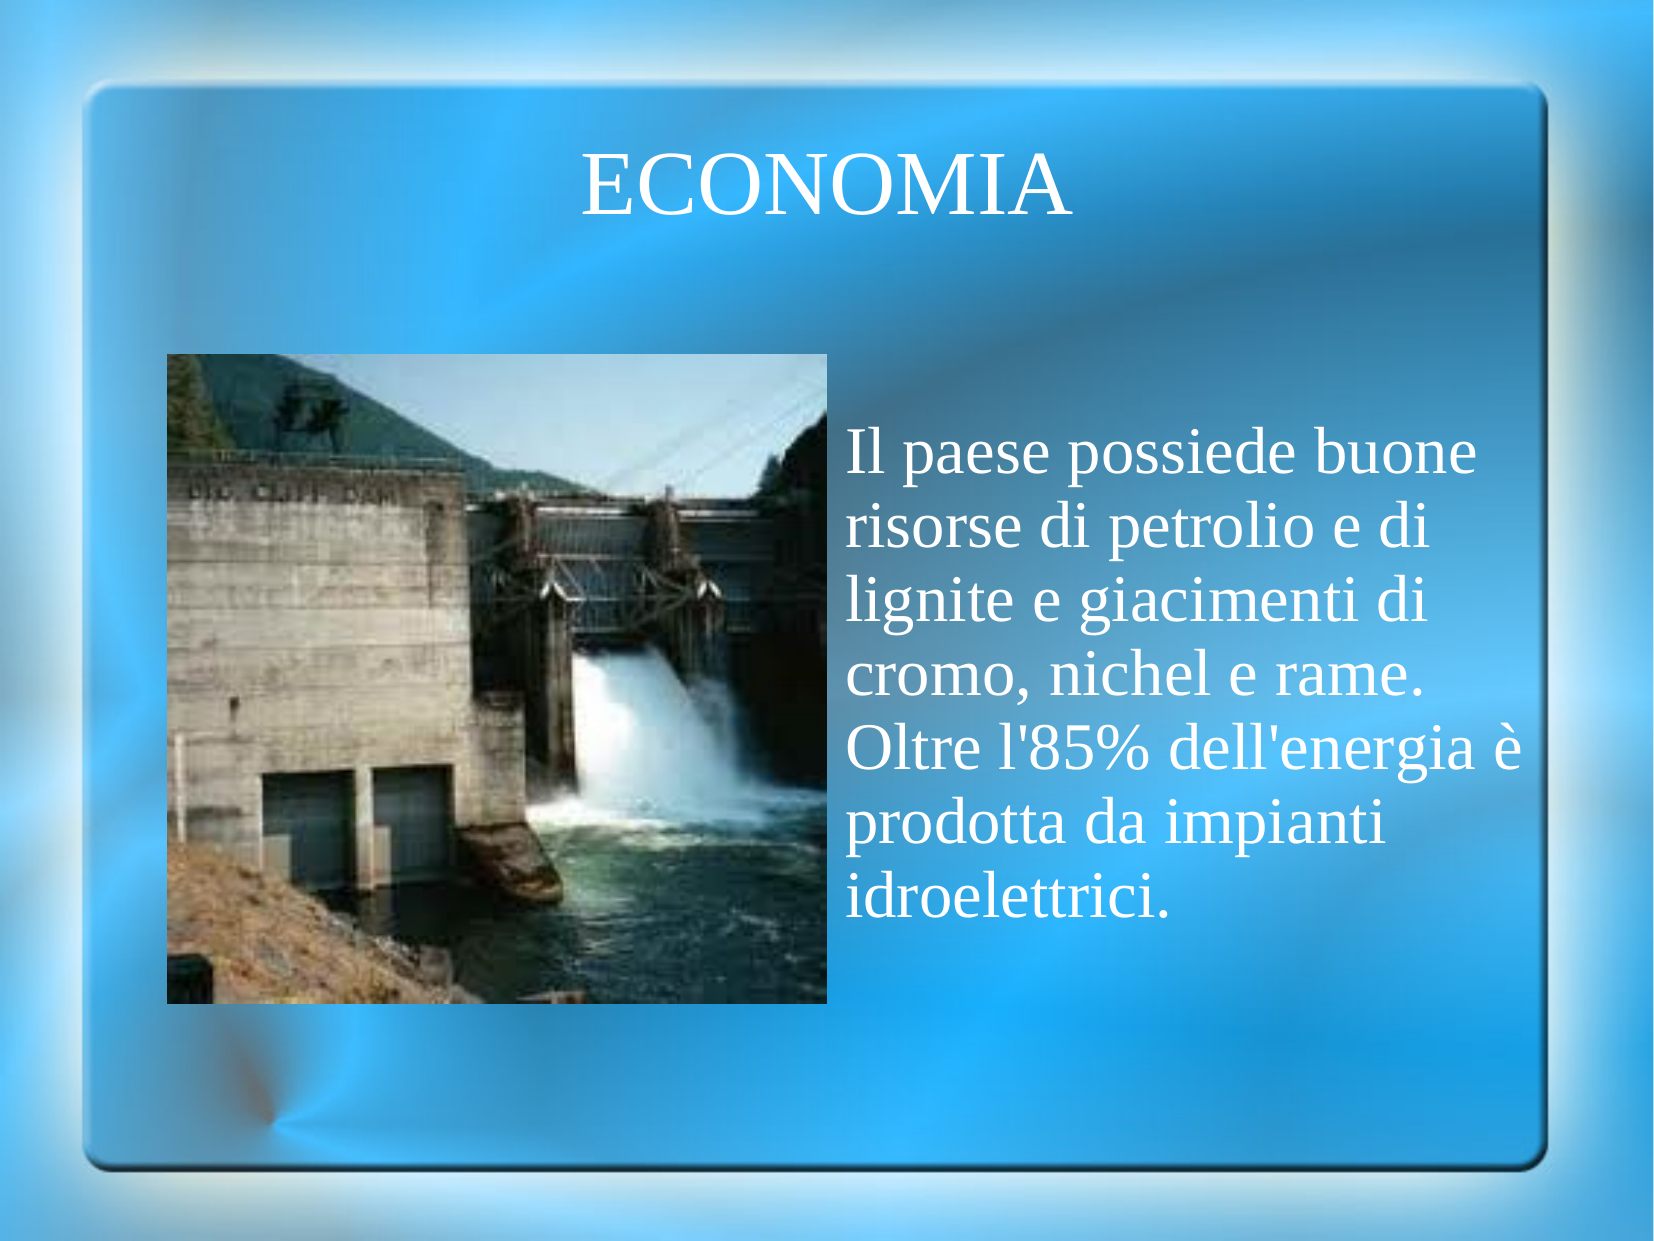

# ECONOMIA
Il paese possiede buone risorse di petrolio e di lignite e giacimenti di cromo, nichel e rame. Oltre l'85% dell'energia è prodotta da impianti idroelettrici.